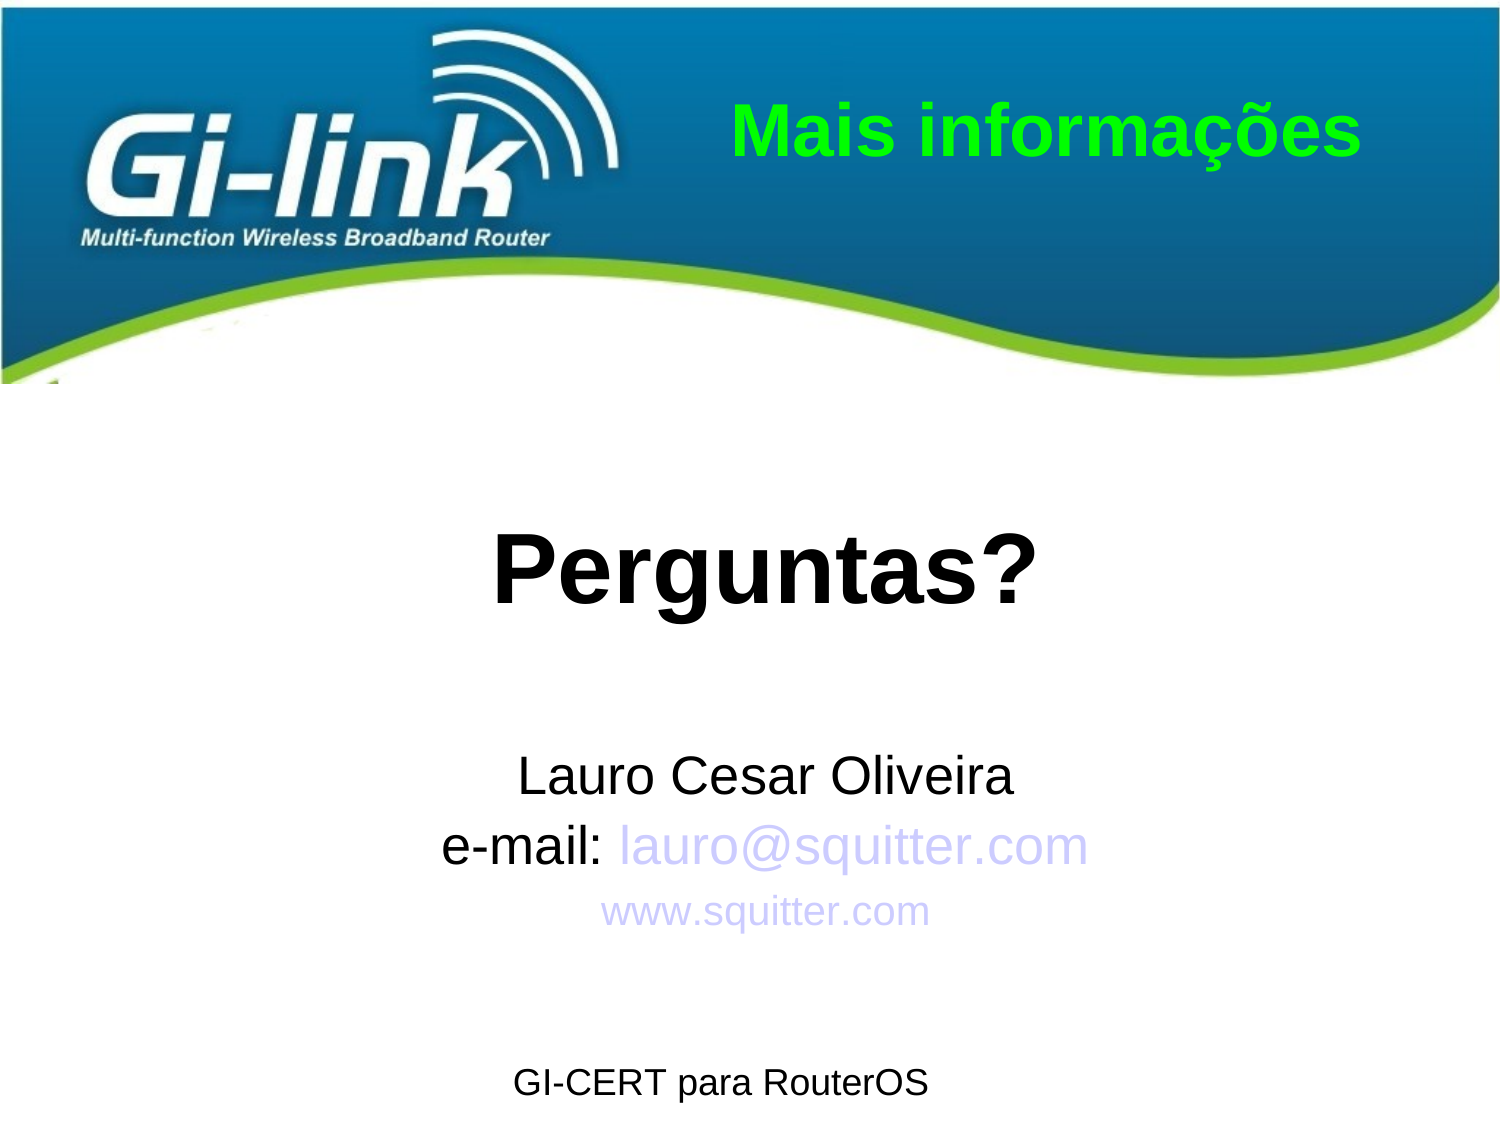

# Mais informações
Perguntas?
Lauro Cesar Oliveira
e-mail: lauro@squitter.com
www.squitter.com